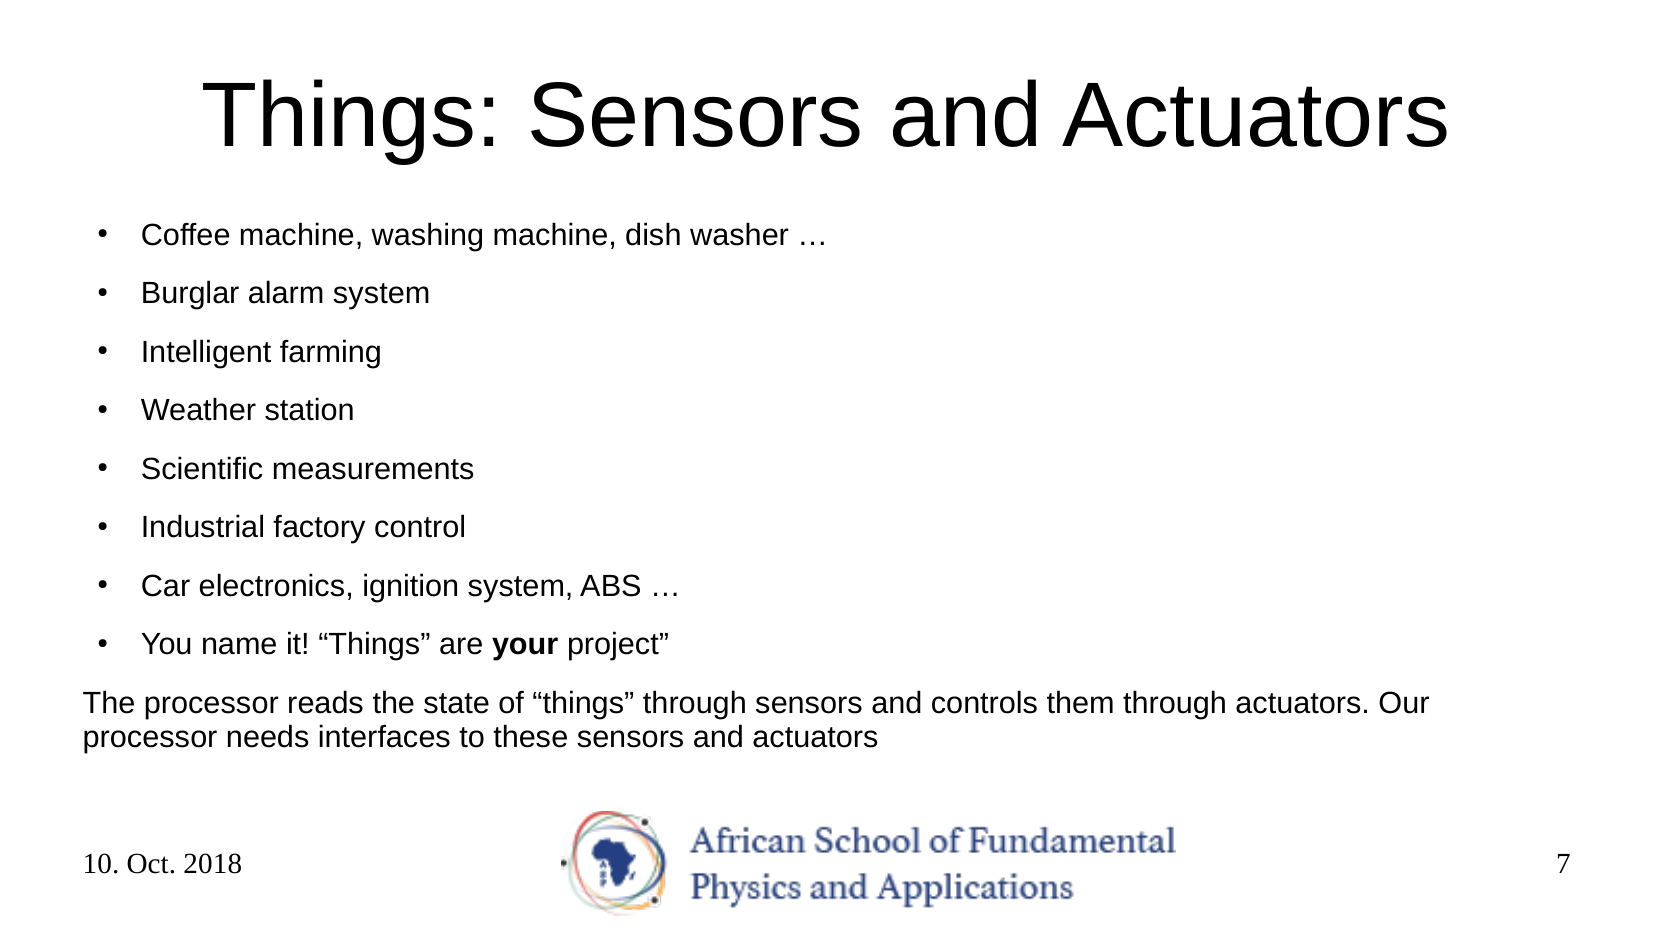

# Things: Sensors and Actuators
Coffee machine, washing machine, dish washer …
Burglar alarm system
Intelligent farming
Weather station
Scientific measurements
Industrial factory control
Car electronics, ignition system, ABS …
You name it! “Things” are your project”
The processor reads the state of “things” through sensors and controls them through actuators. Our processor needs interfaces to these sensors and actuators
10. Oct. 2018
7